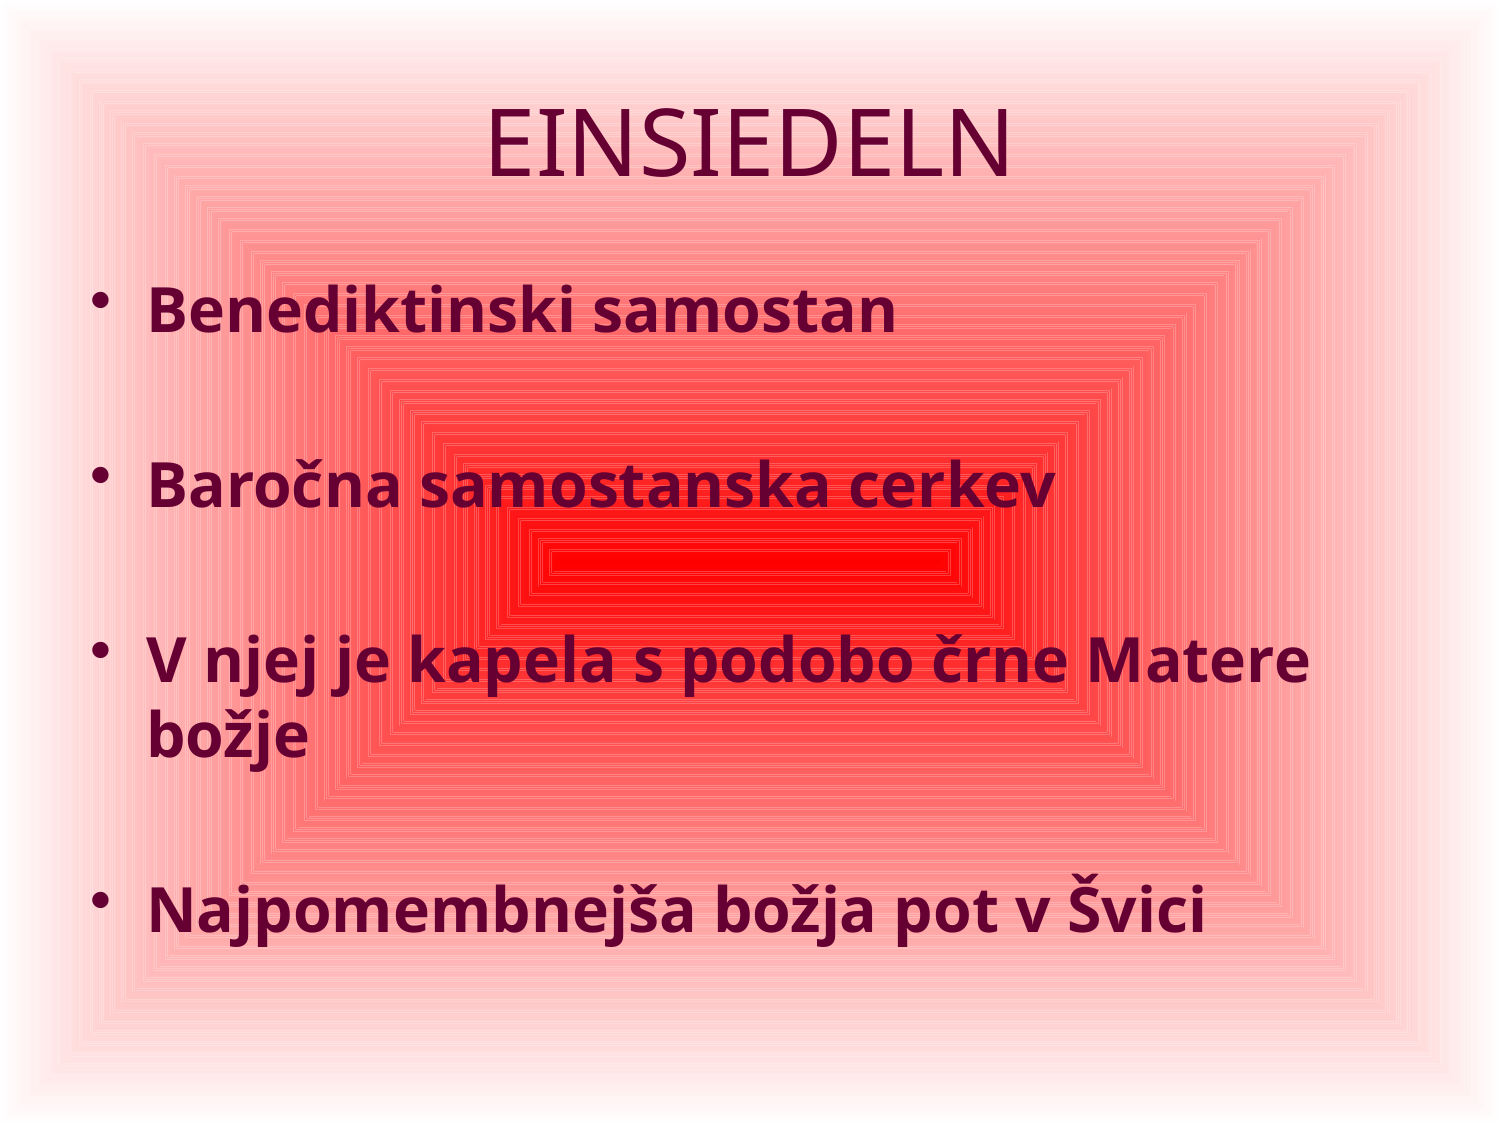

# EINSIEDELN
Benediktinski samostan
Baročna samostanska cerkev
V njej je kapela s podobo črne Matere božje
Najpomembnejša božja pot v Švici